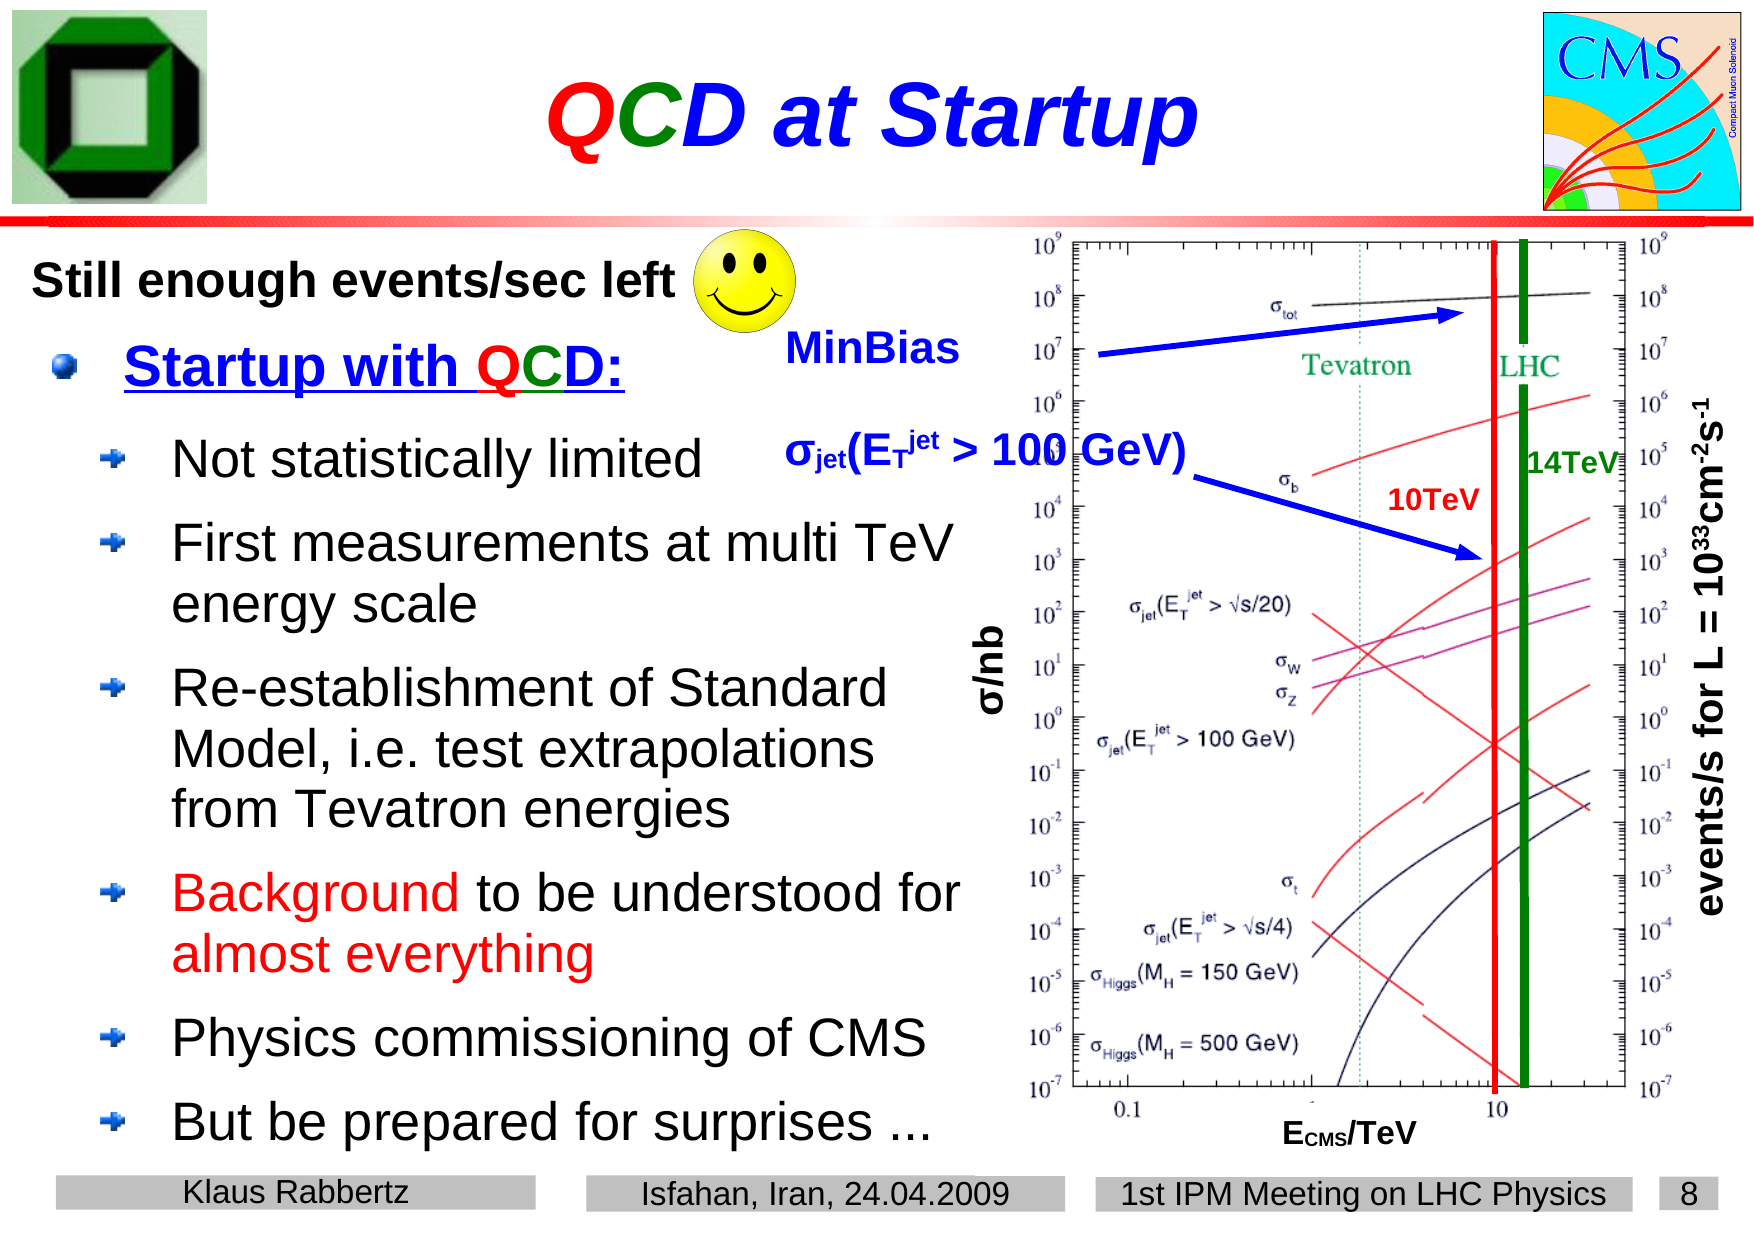

# QCD at Startup
Still enough events/sec left
MinBias
Startup with QCD:
Not statistically limited
First measurements at multi TeV energy scale
Re-establishment of Standard Model, i.e. test extrapolations from Tevatron energies
Background to be understood for almost everything
Physics commissioning of CMS
But be prepared for surprises ...
σjet(ETjet > 100 GeV)
14TeV
10TeV
events/s for L = 1033cm-2s-1
σ/nb
ECMS/TeV